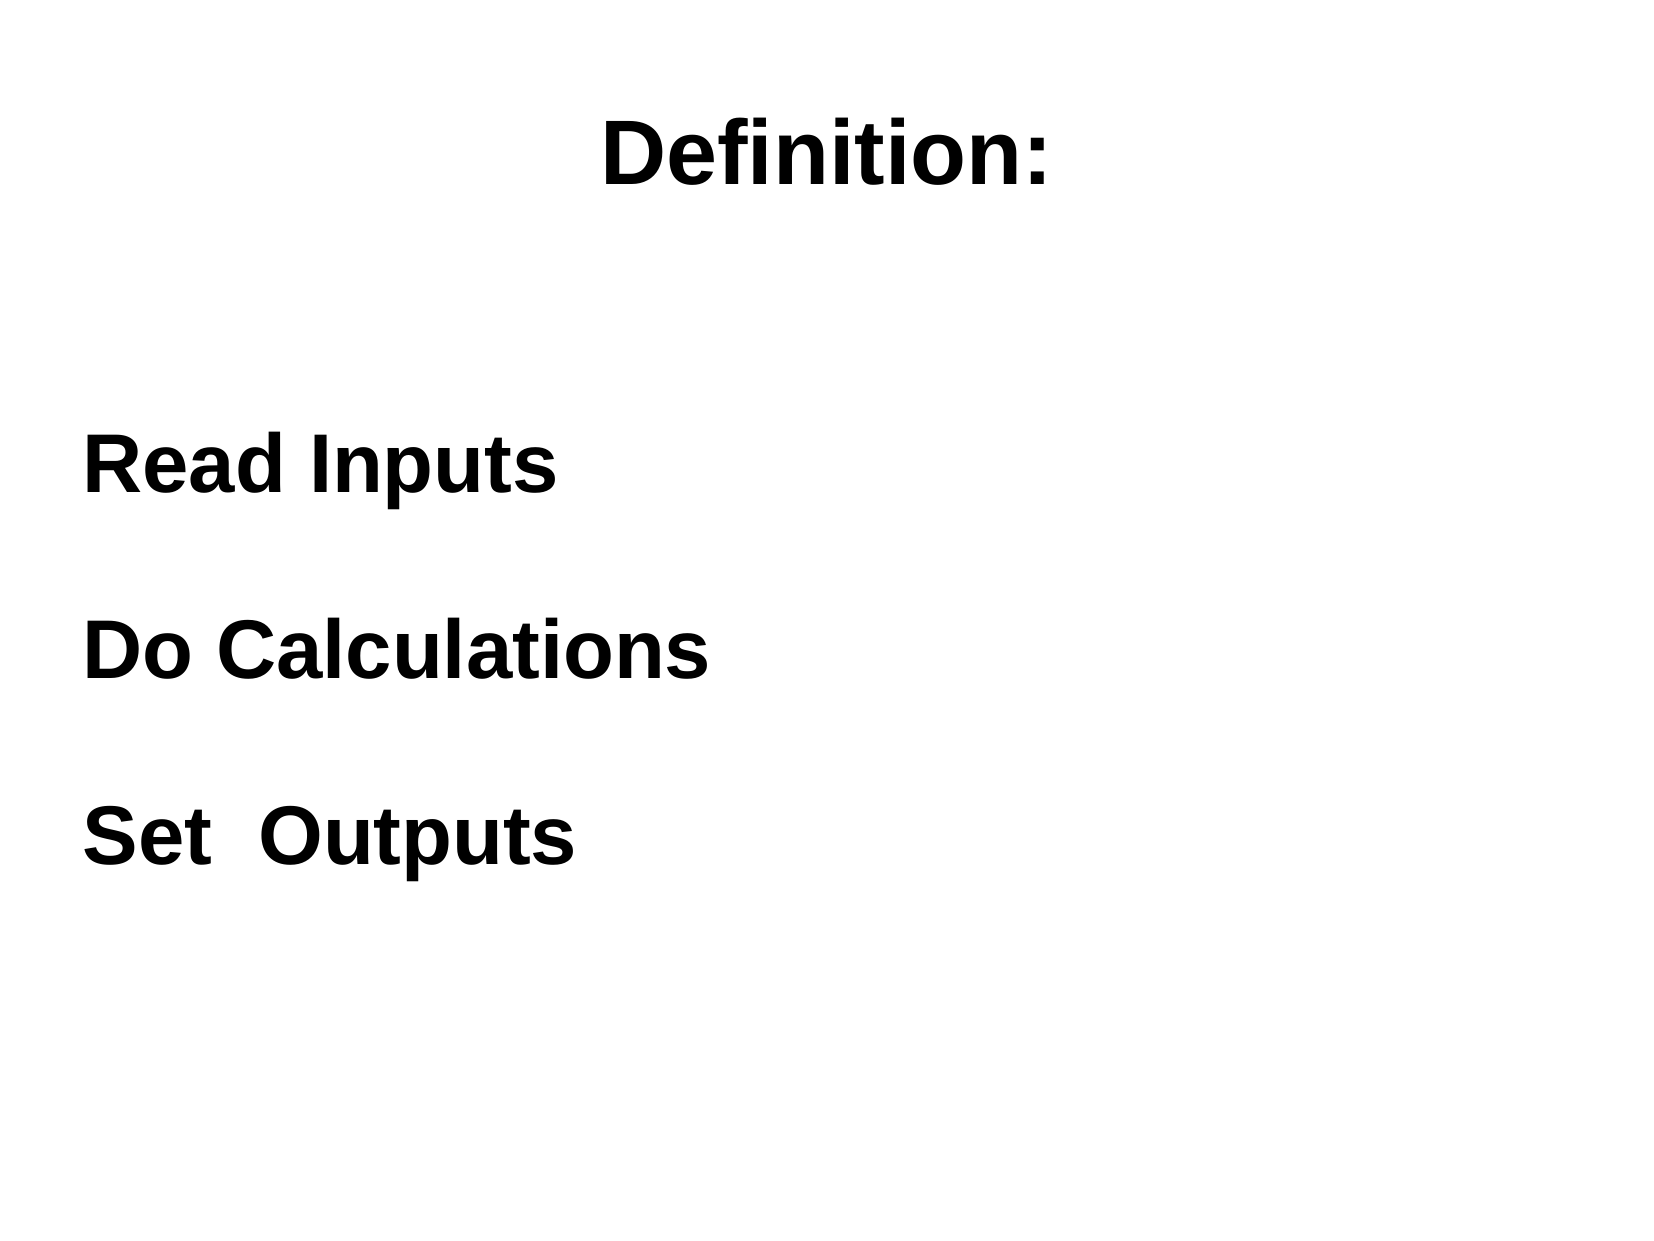

# Definition:
Read Inputs
Do Calculations
Set Outputs